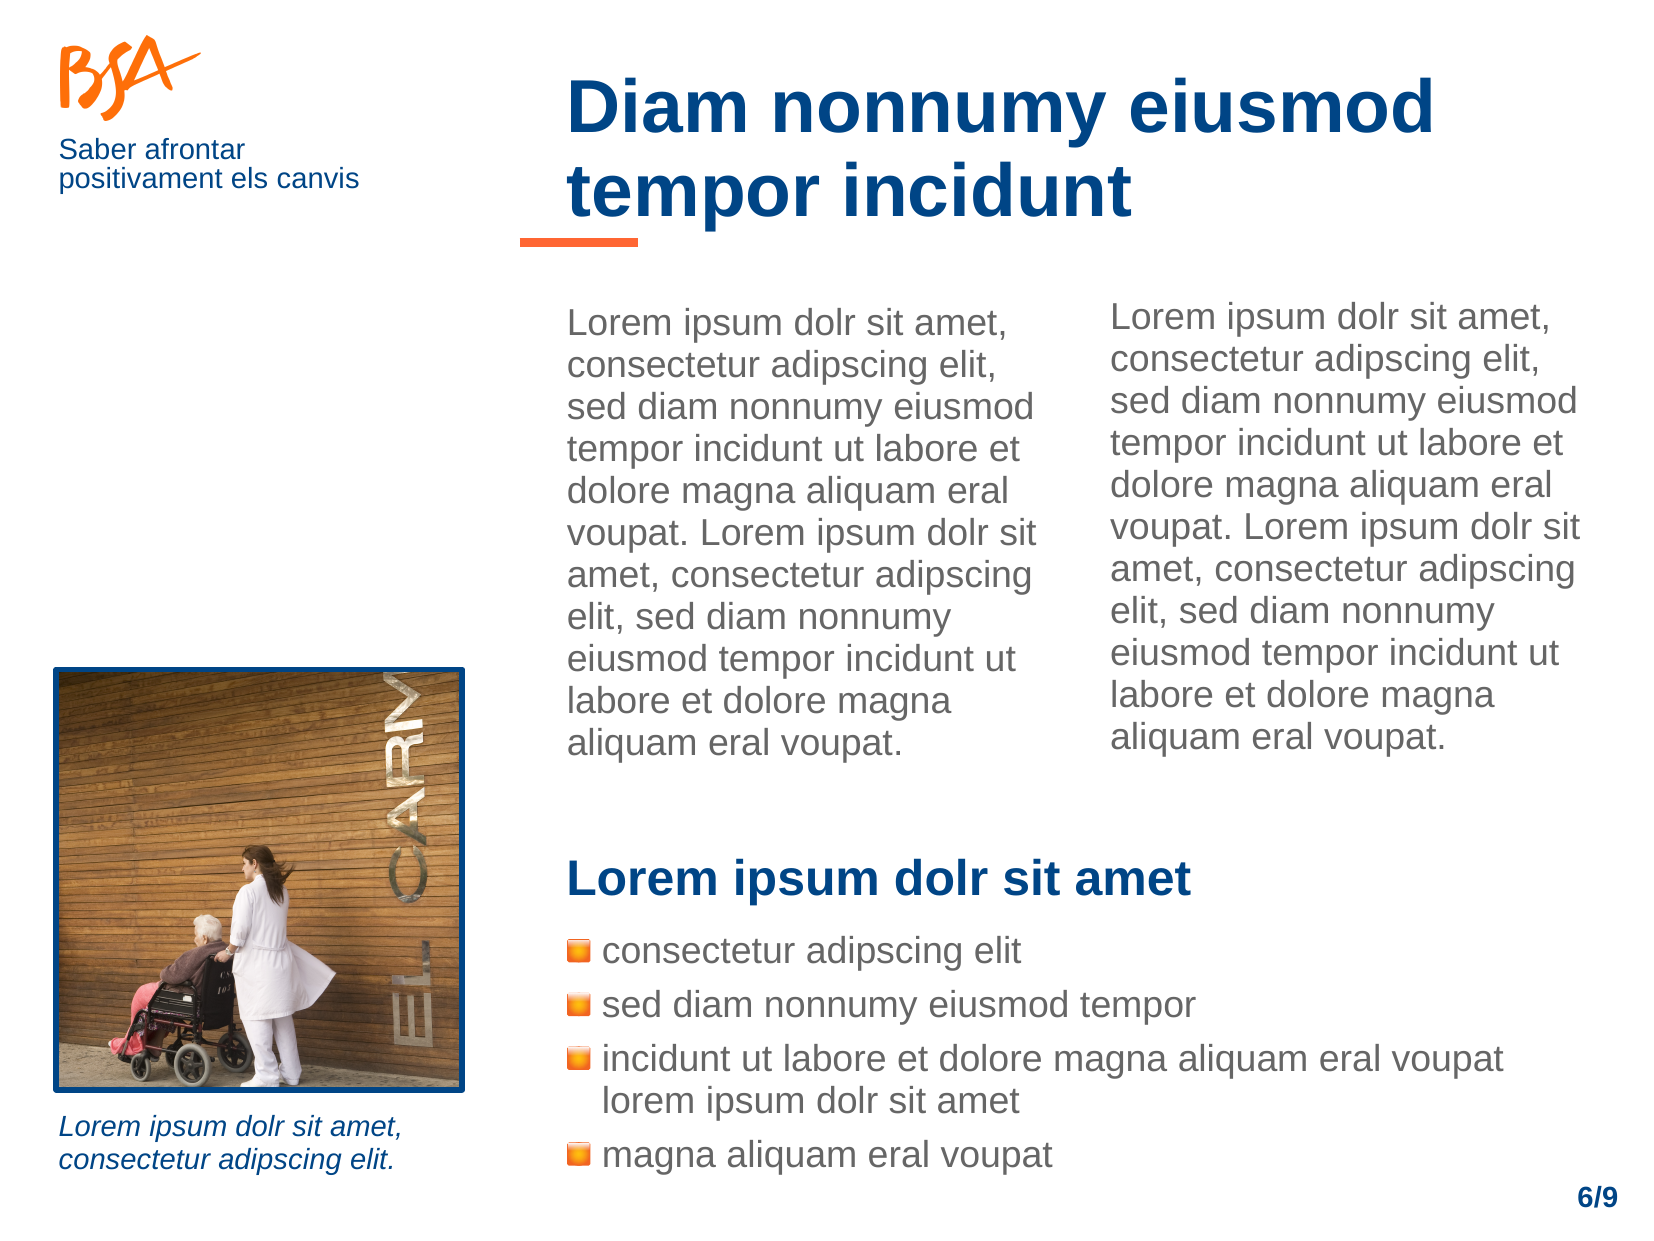

Diam nonnumy eiusmod tempor incidunt
Saber afrontar
positivament els canvis
Lorem ipsum dolr sit amet, consectetur adipscing elit, sed diam nonnumy eiusmod tempor incidunt ut labore et dolore magna aliquam eral voupat. Lorem ipsum dolr sit amet, consectetur adipscing elit, sed diam nonnumy eiusmod tempor incidunt ut labore et dolore magna aliquam eral voupat.
Lorem ipsum dolr sit amet, consectetur adipscing elit, sed diam nonnumy eiusmod tempor incidunt ut labore et dolore magna aliquam eral voupat. Lorem ipsum dolr sit amet, consectetur adipscing elit, sed diam nonnumy eiusmod tempor incidunt ut labore et dolore magna aliquam eral voupat.
Lorem ipsum dolr sit amet
consectetur adipscing elit
sed diam nonnumy eiusmod tempor
incidunt ut labore et dolore magna aliquam eral voupat lorem ipsum dolr sit amet
magna aliquam eral voupat
Lorem ipsum dolr sit amet, consectetur adipscing elit.
6